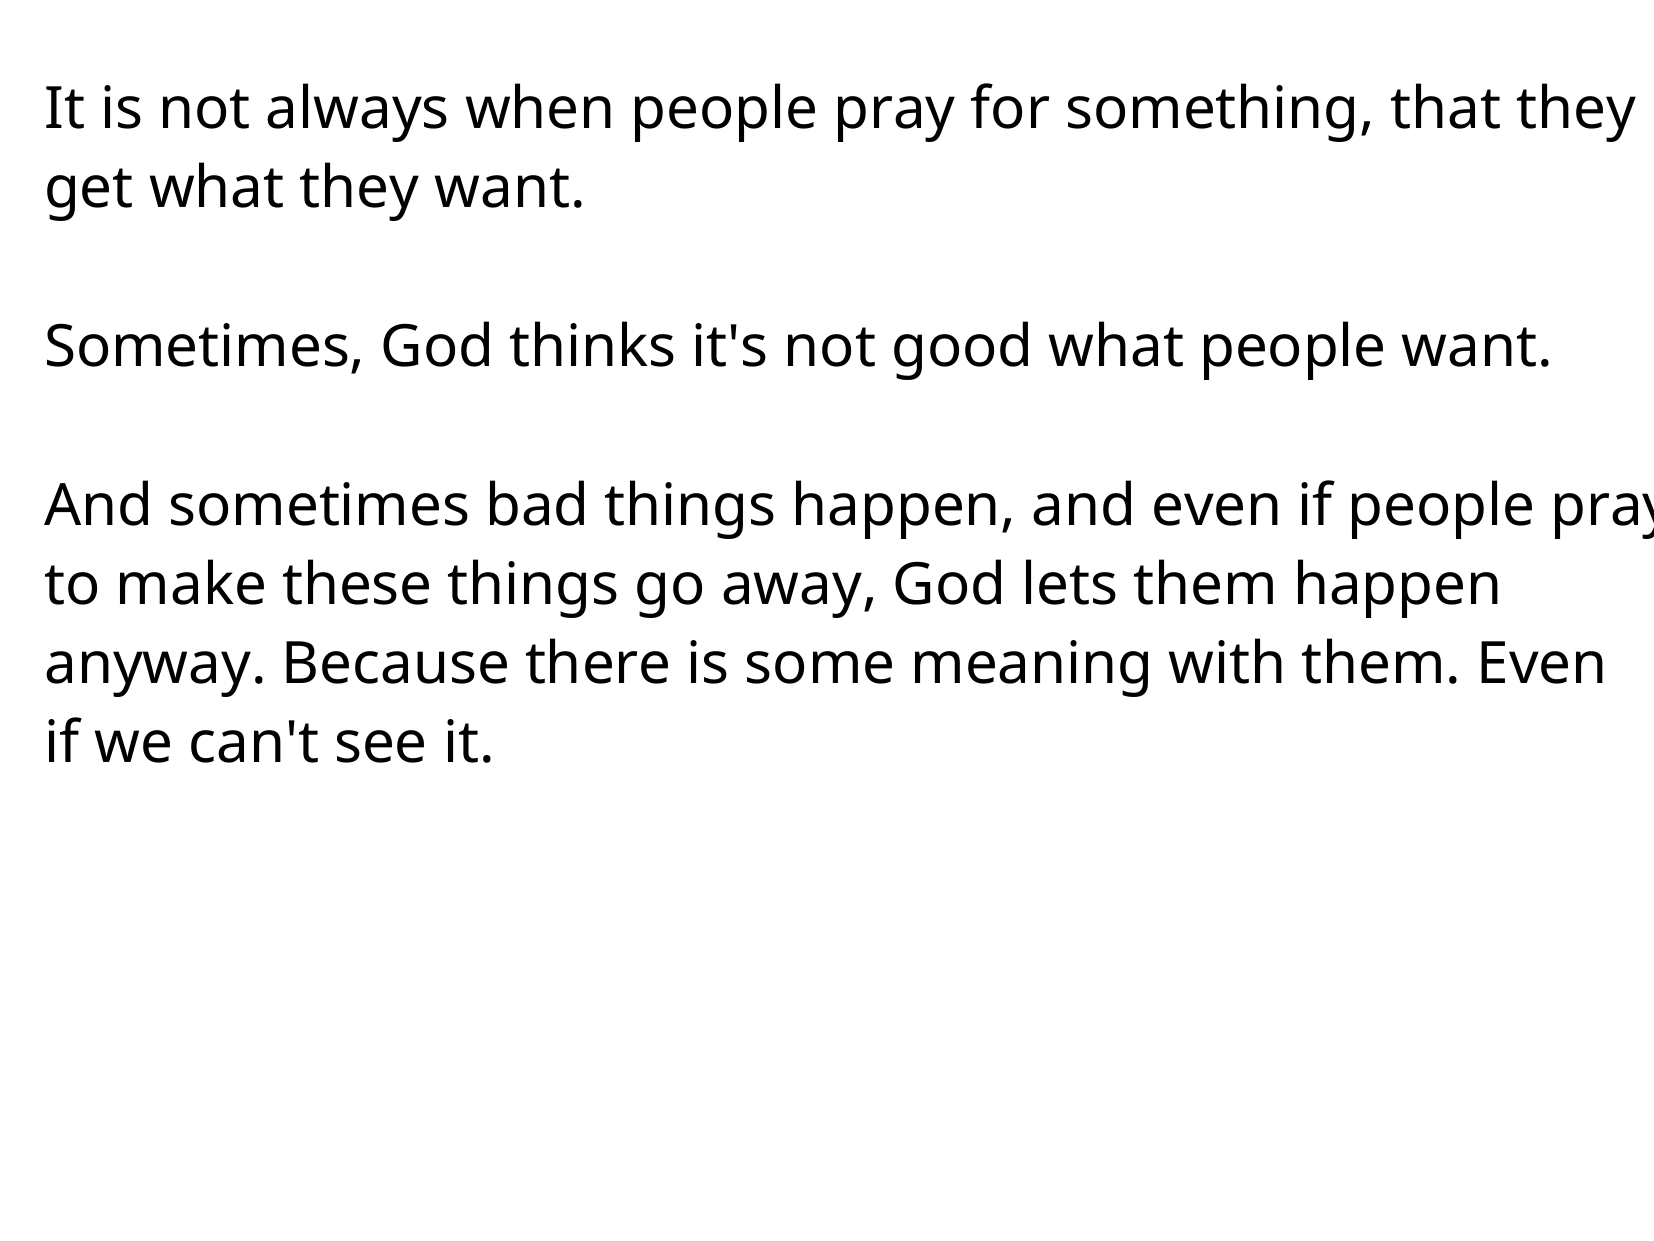

It is not always when people pray for something, that they
get what they want.
Sometimes, God thinks it's not good what people want.
And sometimes bad things happen, and even if people pray
to make these things go away, God lets them happen
anyway. Because there is some meaning with them. Even
if we can't see it.